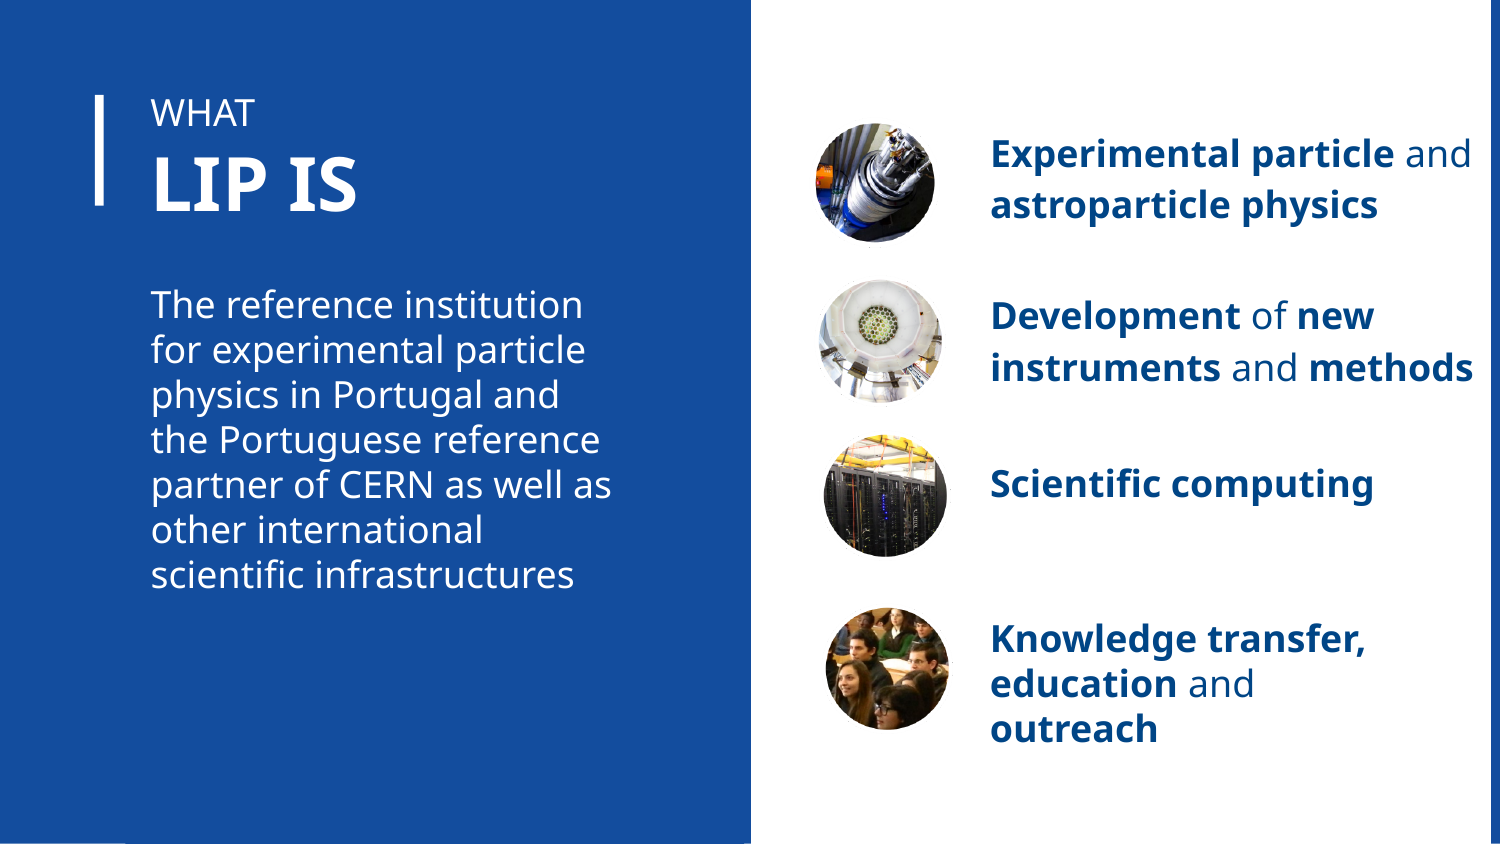

WHAT
LIP IS
Experimental particle and
astroparticle physics
The reference institution for experimental particle physics in Portugal and the Portuguese reference partner of CERN as well as other international scientific infrastructures
Development of new
instruments and methods
Scientific computing
Knowledge transfer, education and outreach